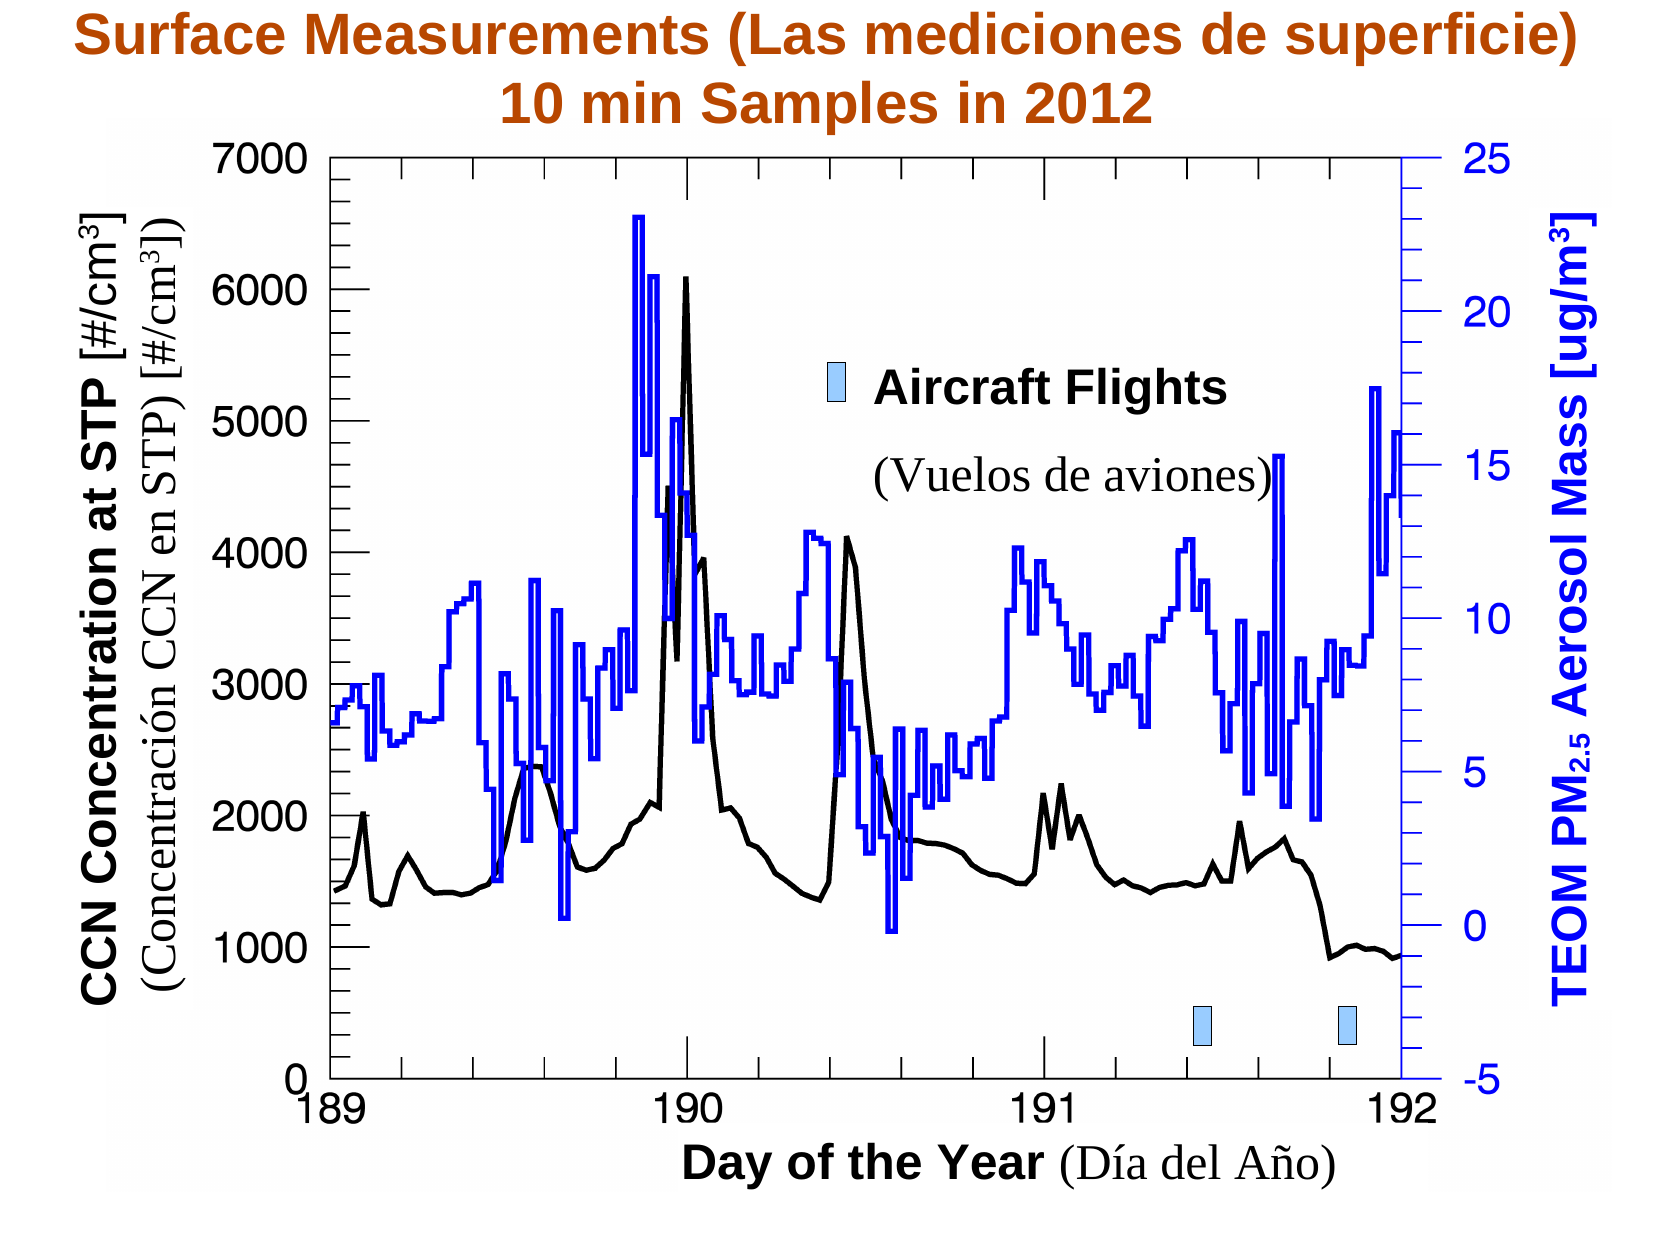

# Surface Measurements (Las mediciones de superficie) 10 min Samples in 2012
Aircraft Flights
(Vuelos de aviones)
CCN Concentration at STP [#/cm3]
 (Concentración CCN en STP) [#/cm3])
TEOM PM2.5 Aerosol Mass [ug/m3]
Day of the Year (Día del Año)